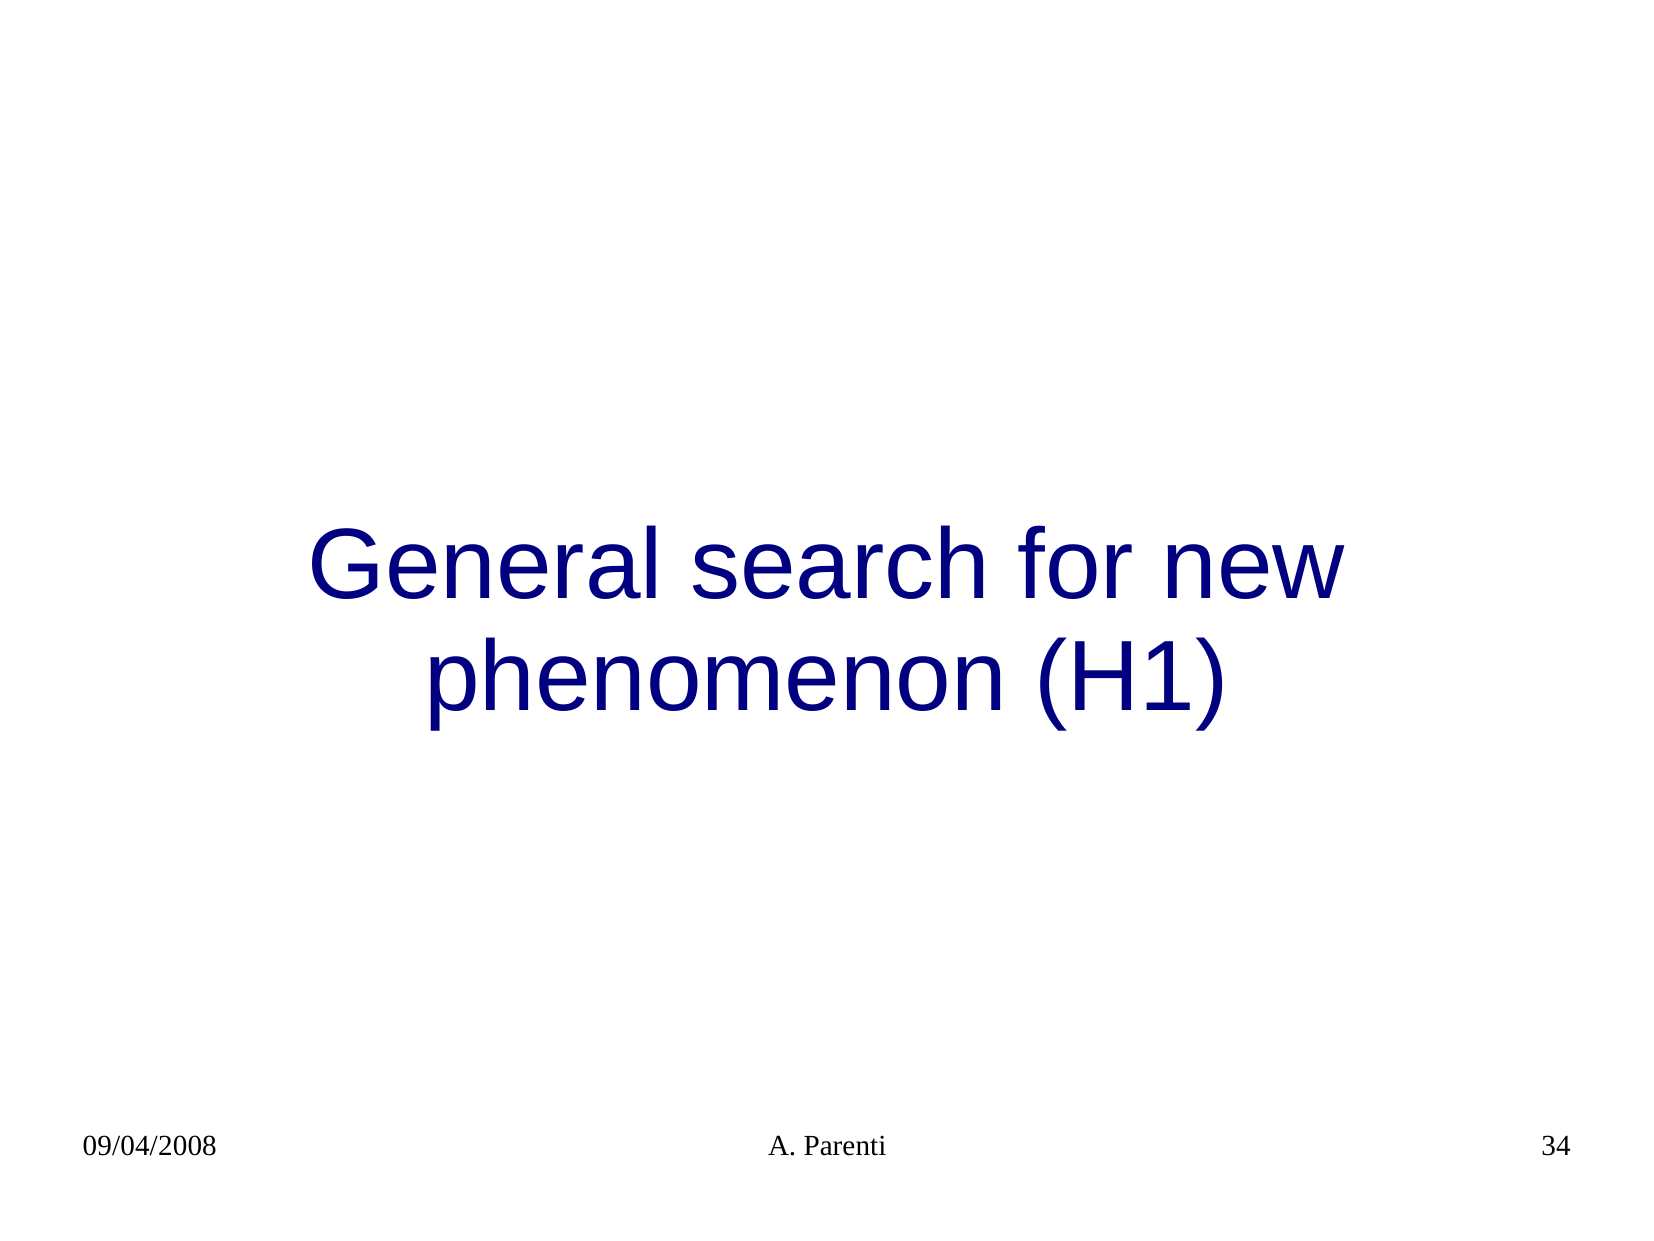

General search for new phenomenon (H1)
09/04/2008
A. Parenti
34